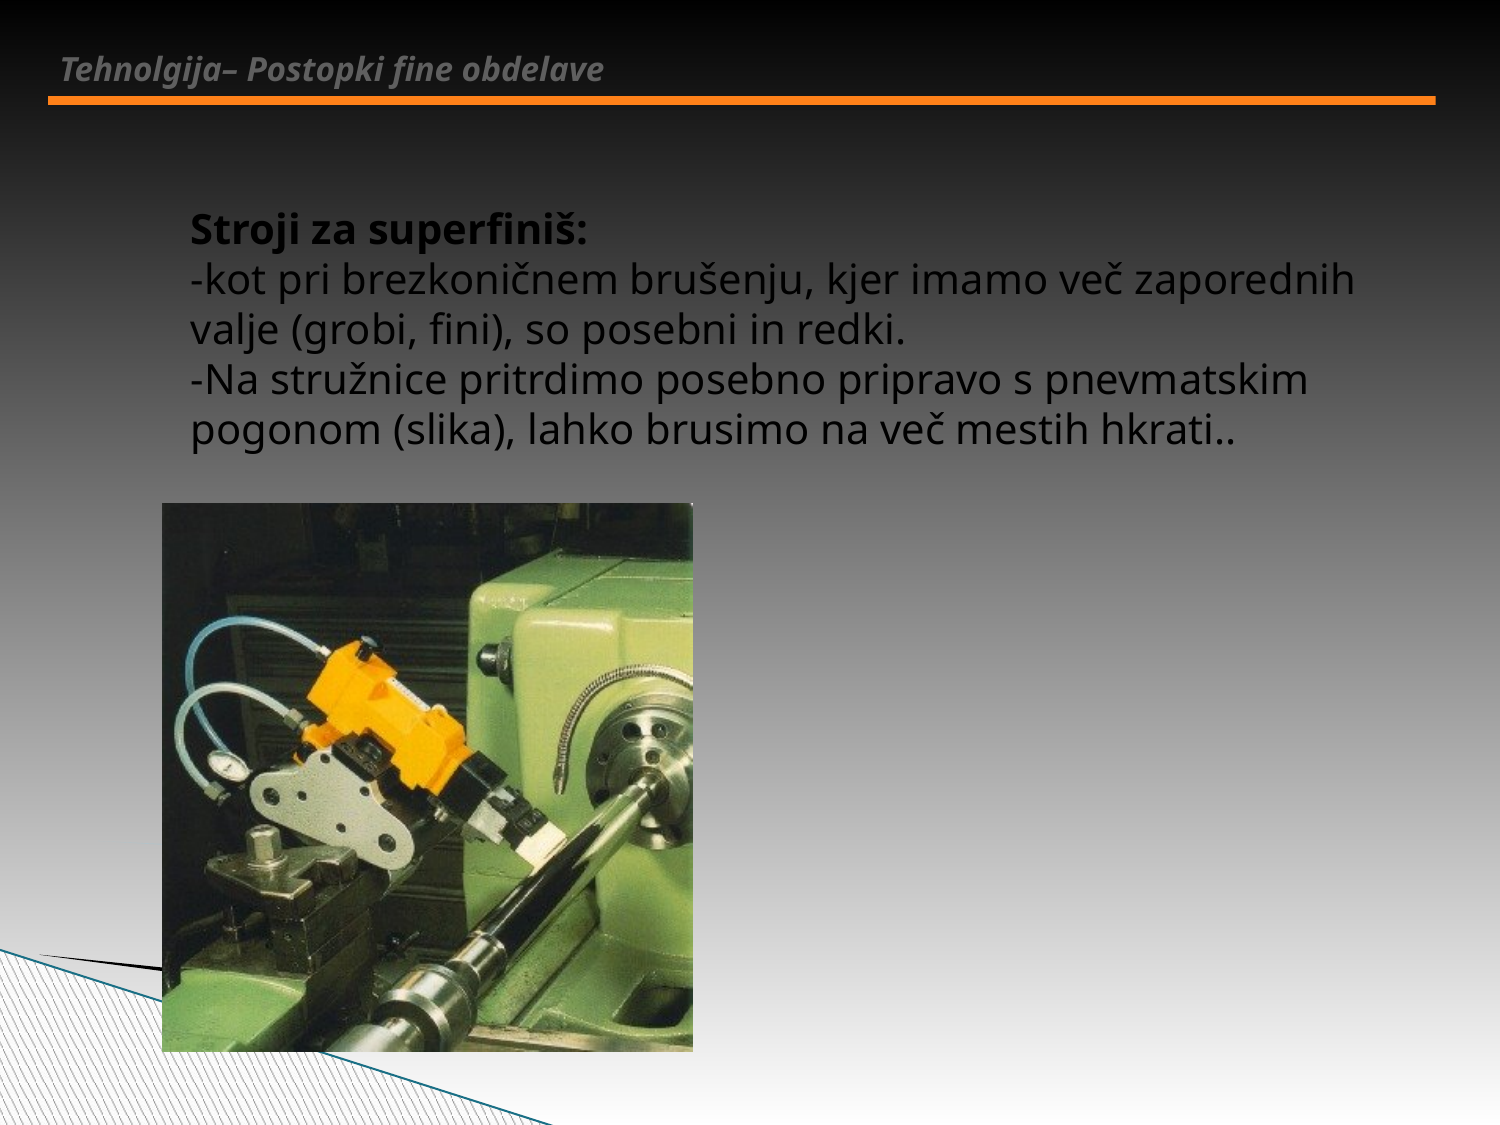

Stroji za superfiniš:
-kot pri brezkoničnem brušenju, kjer imamo več zaporednih valje (grobi, fini), so posebni in redki.
-Na stružnice pritrdimo posebno pripravo s pnevmatskim pogonom (slika), lahko brusimo na več mestih hkrati..